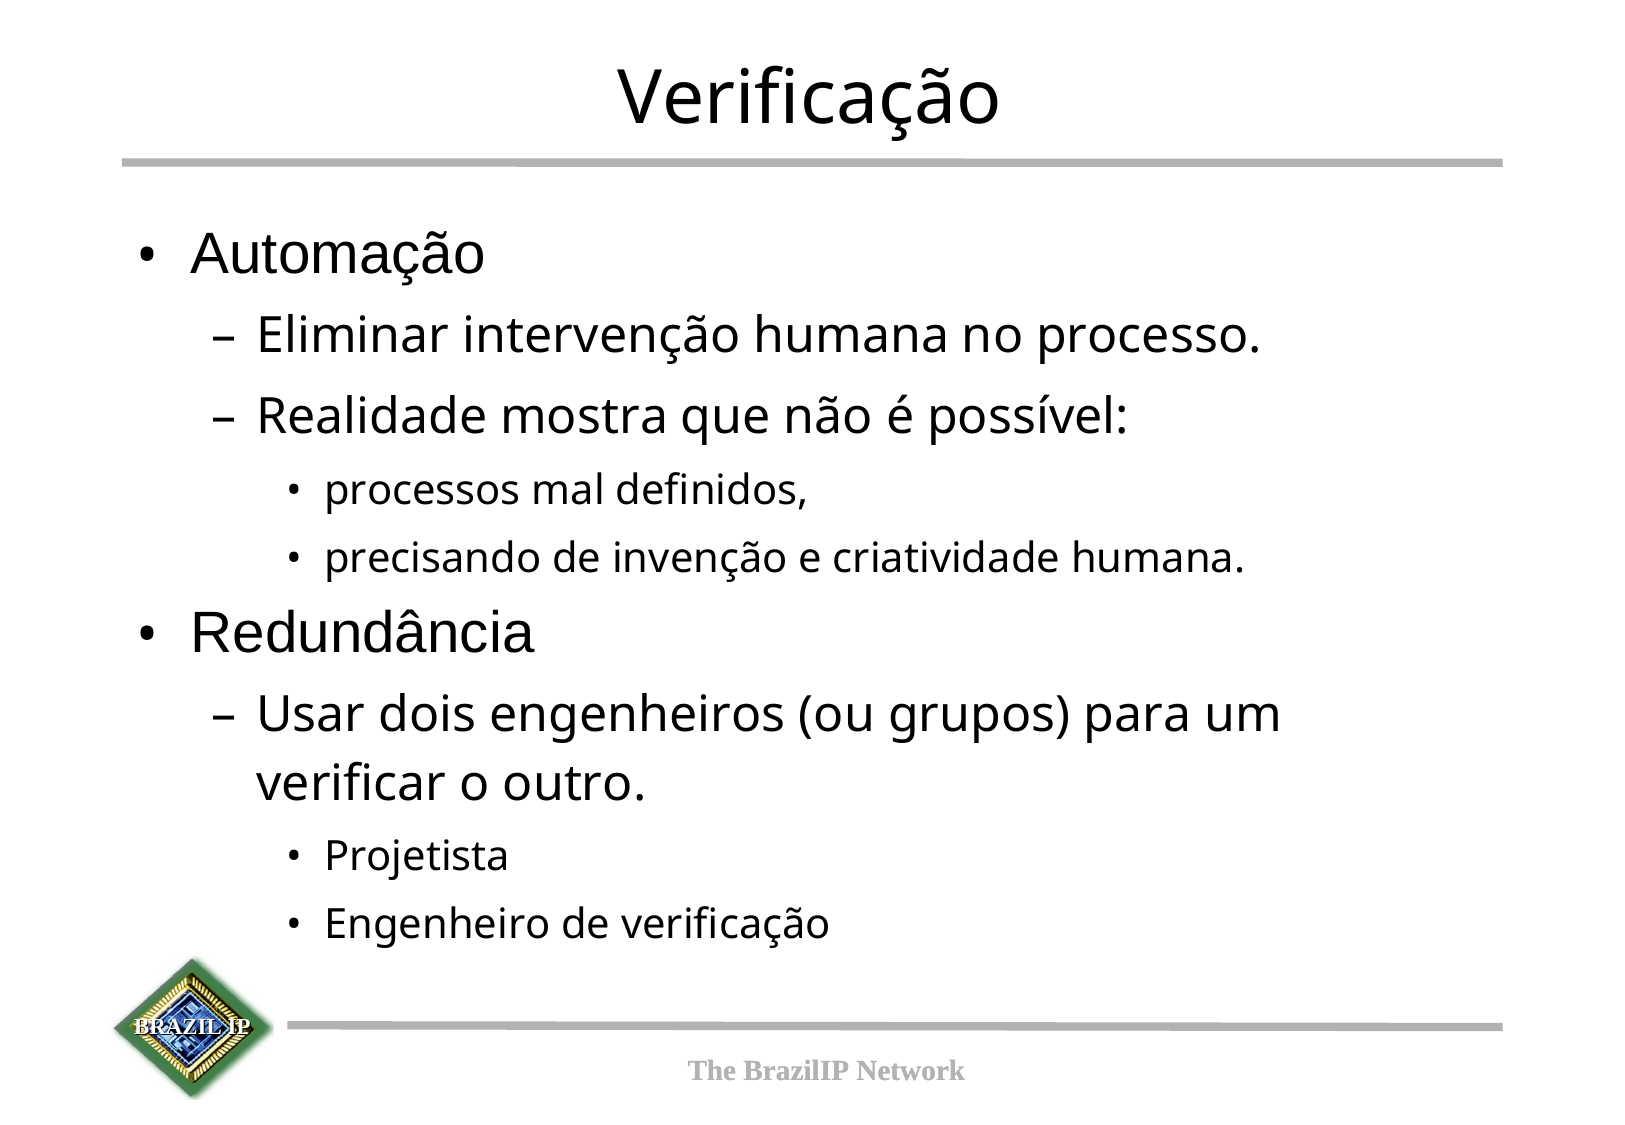

# Verificação
Automação
Eliminar intervenção humana no processo.
Realidade mostra que não é possível:
processos mal definidos,
precisando de invenção e criatividade humana.
Redundância
Usar dois engenheiros (ou grupos) para um verificar o outro.
Projetista
Engenheiro de verificação